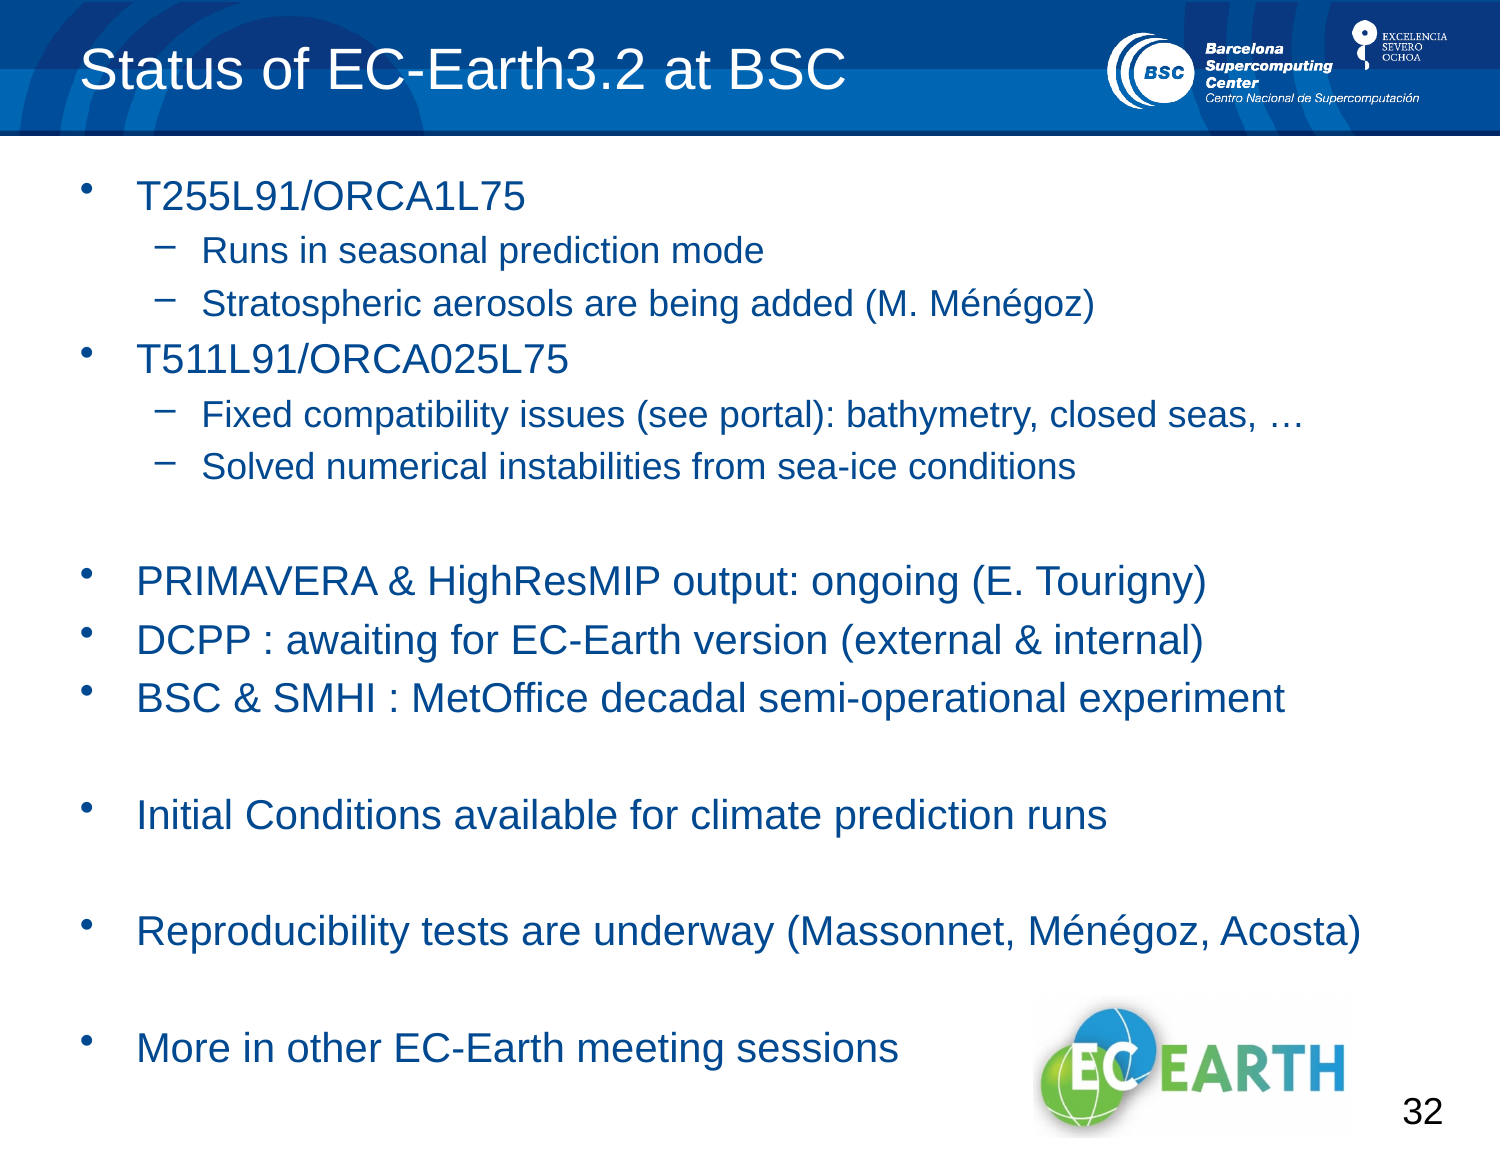

# Status of EC-Earth3.2 at BSC
T255L91/ORCA1L75
Runs in seasonal prediction mode
Stratospheric aerosols are being added (M. Ménégoz)
T511L91/ORCA025L75
Fixed compatibility issues (see portal): bathymetry, closed seas, …
Solved numerical instabilities from sea-ice conditions
PRIMAVERA & HighResMIP output: ongoing (E. Tourigny)
DCPP : awaiting for EC-Earth version (external & internal)
BSC & SMHI : MetOffice decadal semi-operational experiment
Initial Conditions available for climate prediction runs
Reproducibility tests are underway (Massonnet, Ménégoz, Acosta)
More in other EC-Earth meeting sessions